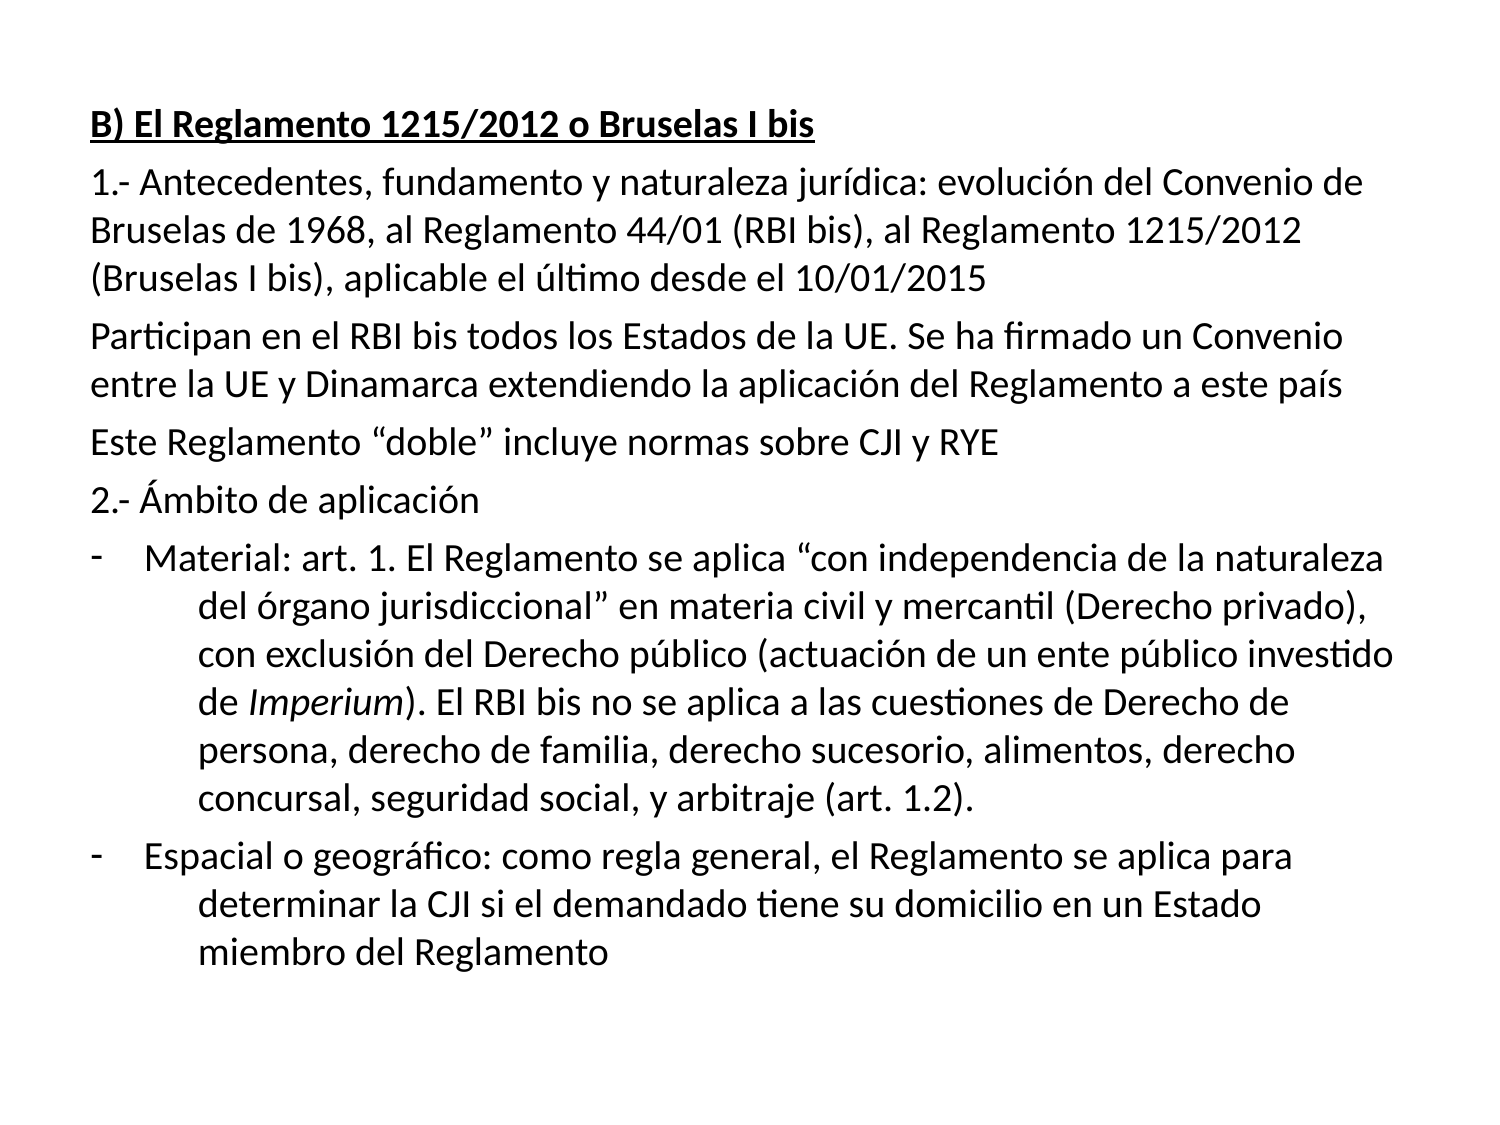

# B) El Reglamento 1215/2012 o Bruselas I bis
1.- Antecedentes, fundamento y naturaleza jurídica: evolución del Convenio de Bruselas de 1968, al Reglamento 44/01 (RBI bis), al Reglamento 1215/2012 (Bruselas I bis), aplicable el último desde el 10/01/2015
Participan en el RBI bis todos los Estados de la UE. Se ha firmado un Convenio entre la UE y Dinamarca extendiendo la aplicación del Reglamento a este país
Este Reglamento “doble” incluye normas sobre CJI y RYE
2.- Ámbito de aplicación
Material: art. 1. El Reglamento se aplica “con independencia de la naturaleza del órgano jurisdiccional” en materia civil y mercantil (Derecho privado), con exclusión del Derecho público (actuación de un ente público investido de Imperium). El RBI bis no se aplica a las cuestiones de Derecho de persona, derecho de familia, derecho sucesorio, alimentos, derecho concursal, seguridad social, y arbitraje (art. 1.2).
Espacial o geográfico: como regla general, el Reglamento se aplica para determinar la CJI si el demandado tiene su domicilio en un Estado miembro del Reglamento